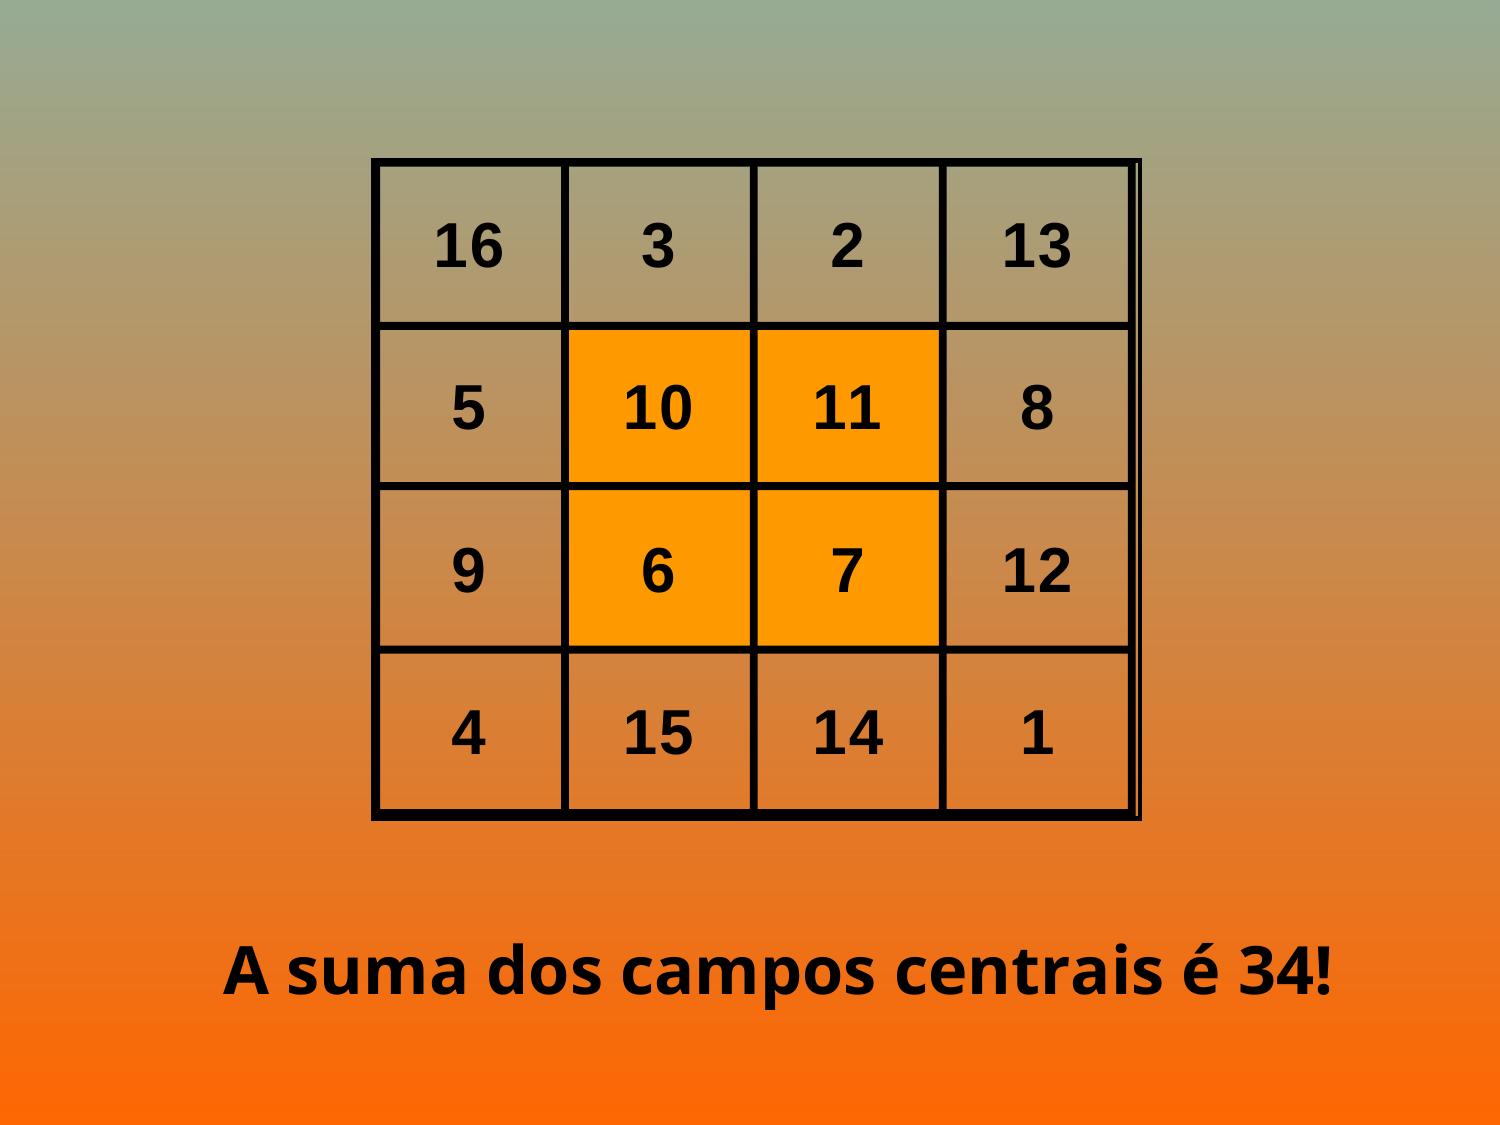

A suma dos campos centrais é 34!